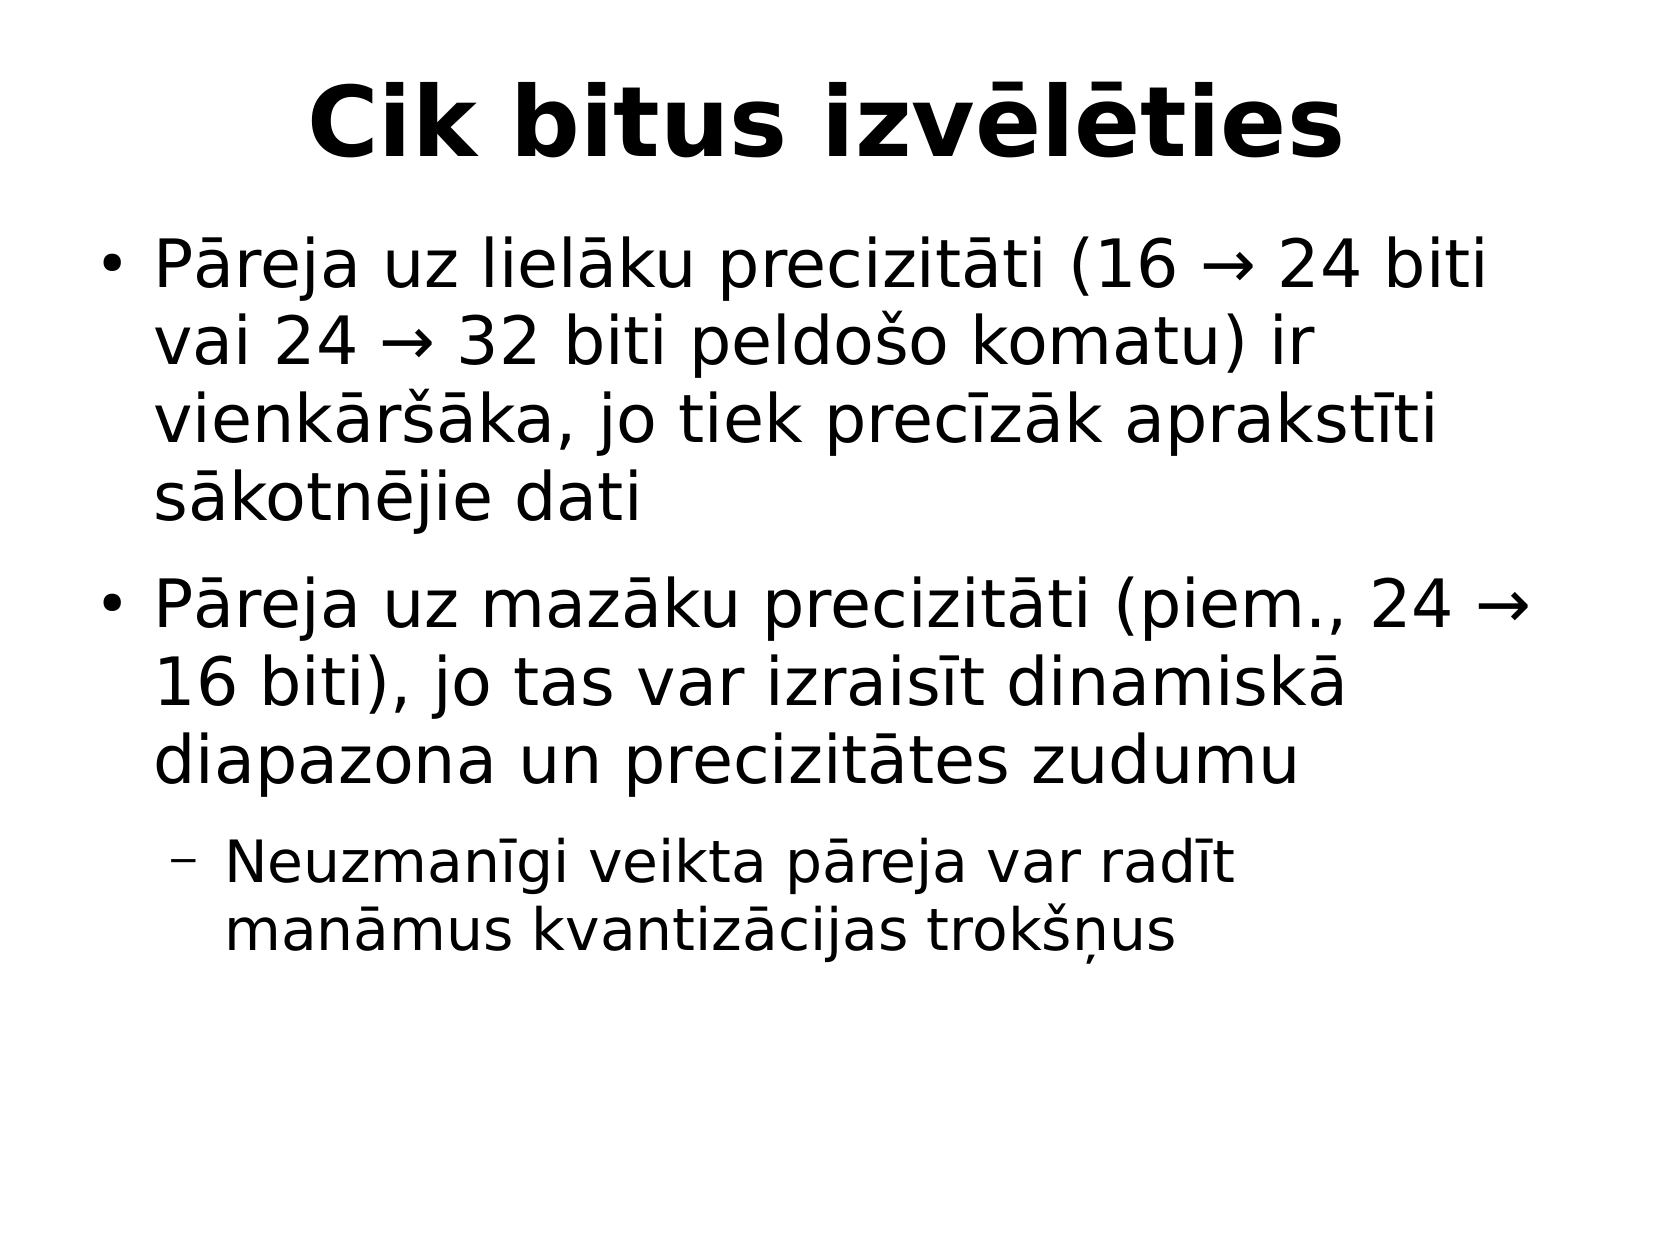

# Cik bitus izvēlēties
Pāreja uz lielāku precizitāti (16 → 24 biti vai 24 → 32 biti peldošo komatu) ir vienkāršāka, jo tiek precīzāk aprakstīti sākotnējie dati
Pāreja uz mazāku precizitāti (piem., 24 → 16 biti), jo tas var izraisīt dinamiskā diapazona un precizitātes zudumu
Neuzmanīgi veikta pāreja var radīt manāmus kvantizācijas trokšņus